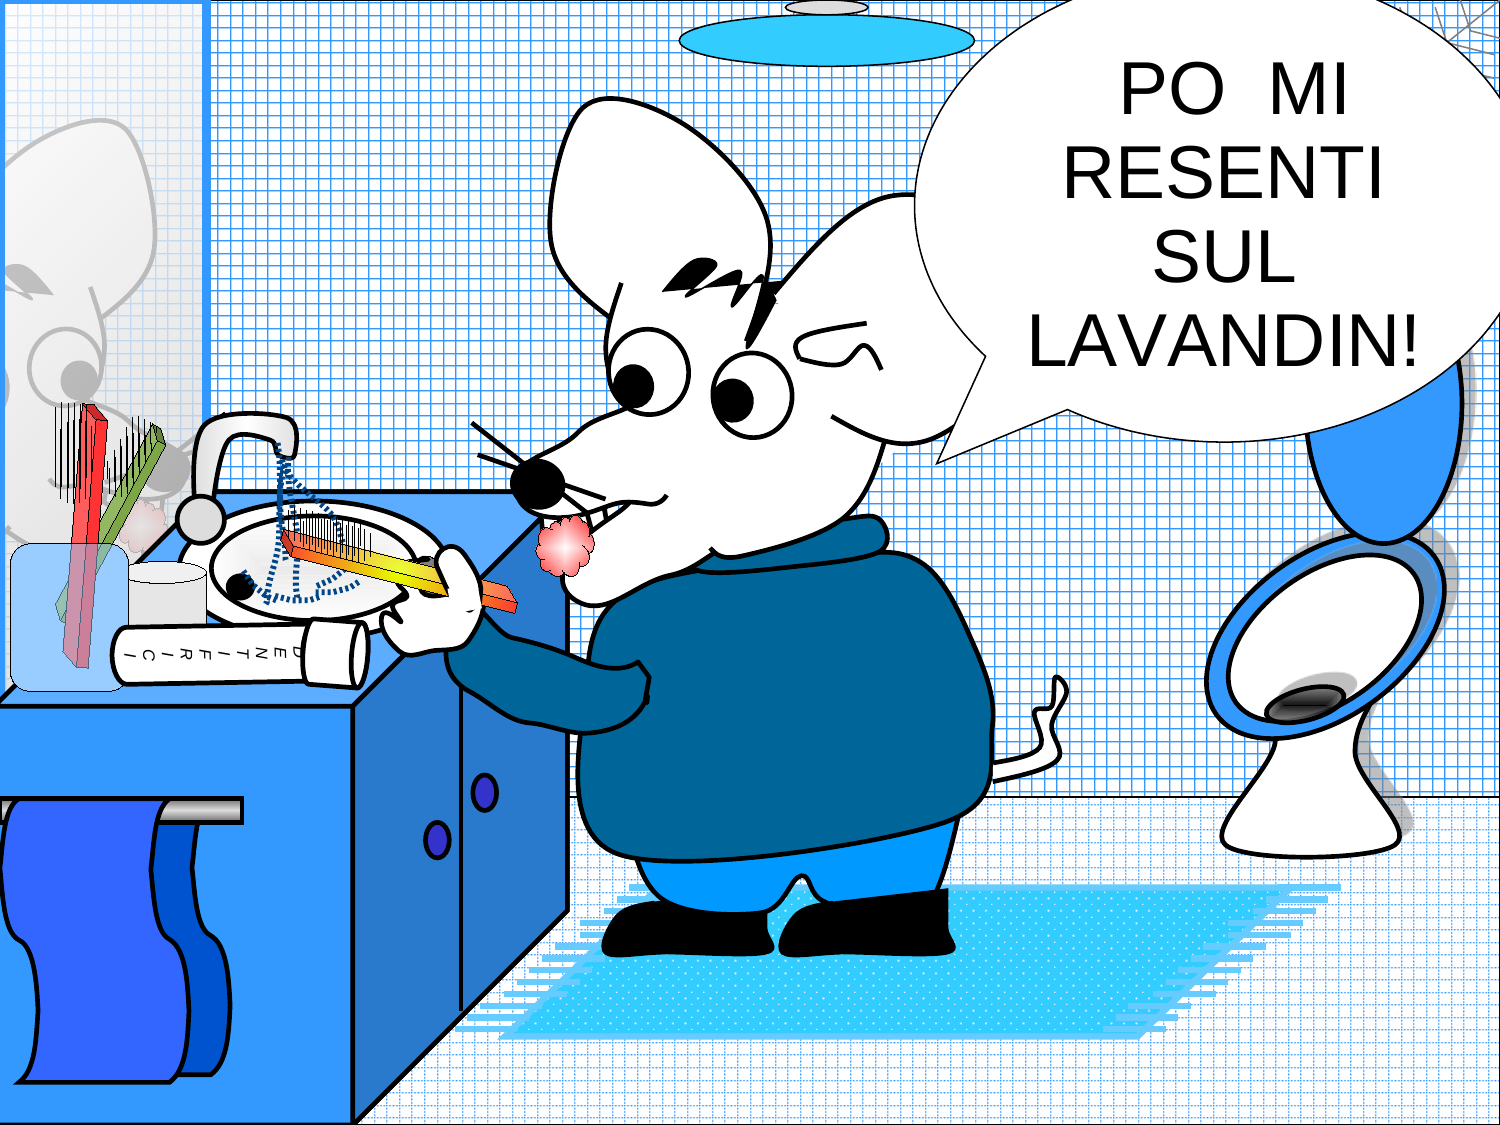

PO MI RESENTI
SUL
LAVANDIN!
D
E
N
T
I
F
R
I
C
I